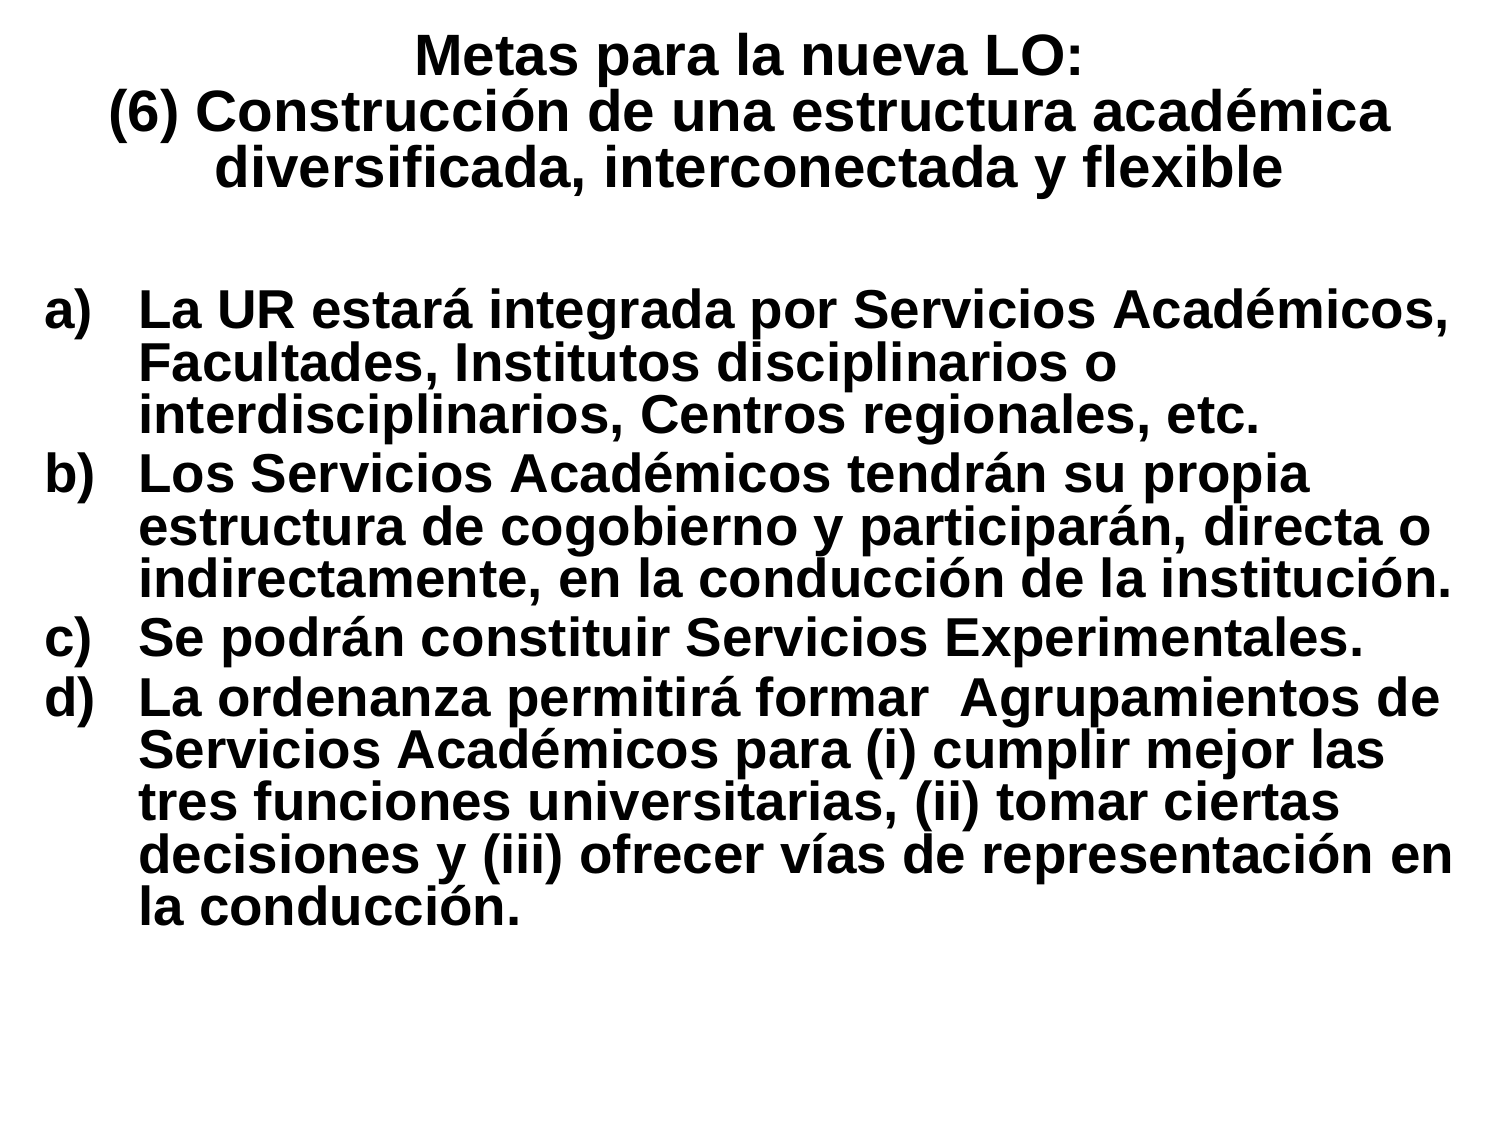

# Metas para la nueva LO: (6) Construcción de una estructura académica diversificada, interconectada y flexible
La UR estará integrada por Servicios Académicos, Facultades, Institutos disciplinarios o interdisciplinarios, Centros regionales, etc.
Los Servicios Académicos tendrán su propia estructura de cogobierno y participarán, directa o indirectamente, en la conducción de la institución.
Se podrán constituir Servicios Experimentales.
La ordenanza permitirá formar Agrupamientos de Servicios Académicos para (i) cumplir mejor las tres funciones universitarias, (ii) tomar ciertas decisiones y (iii) ofrecer vías de representación en la conducción.